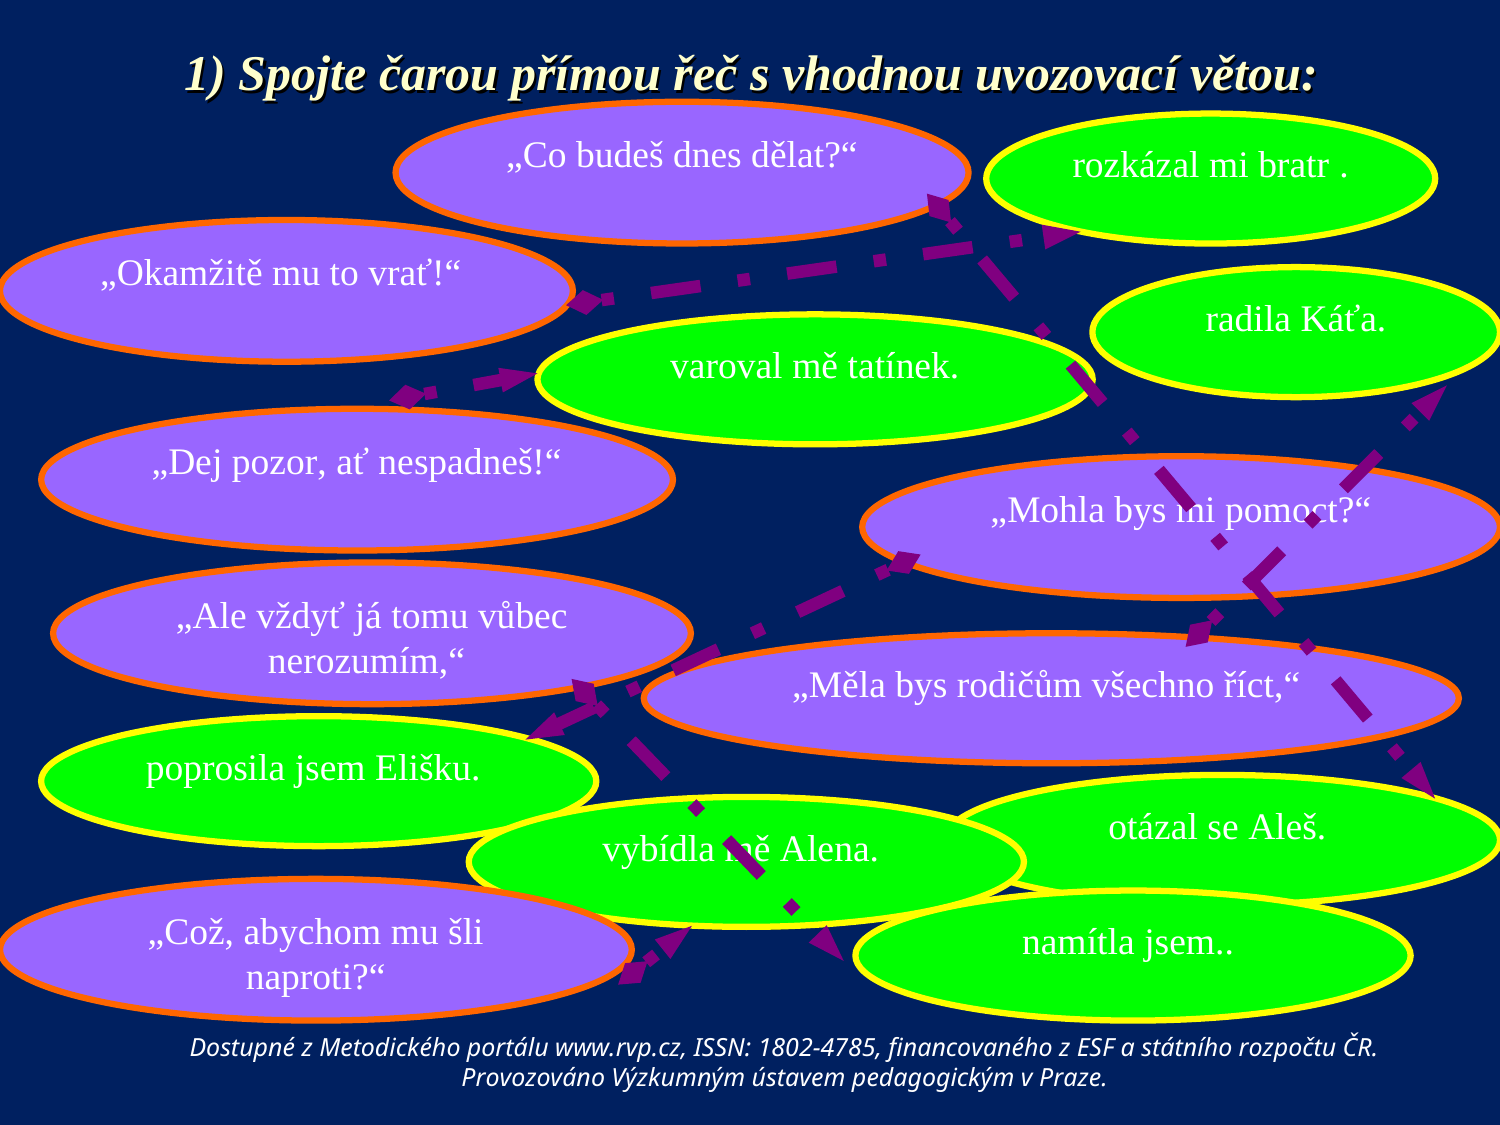

# 1) Spojte čarou přímou řeč s vhodnou uvozovací větou:
„Co budeš dnes dělat?“
rozkázal mi bratr .
„Okamžitě mu to vrať!“
radila Káťa.
varoval mě tatínek.
„Dej pozor, ať nespadneš!“
„Mohla bys mi pomoct?“
„Ale vždyť já tomu vůbec nerozumím,“
„Měla bys rodičům všechno říct,“
poprosila jsem Elišku.
otázal se Aleš.
vybídla mě Alena.
„Což, abychom mu šli naproti?“
namítla jsem..
Dostupné z Metodického portálu www.rvp.cz, ISSN: 1802-4785, financovaného z ESF a státního rozpočtu ČR. Provozováno Výzkumným ústavem pedagogickým v Praze.